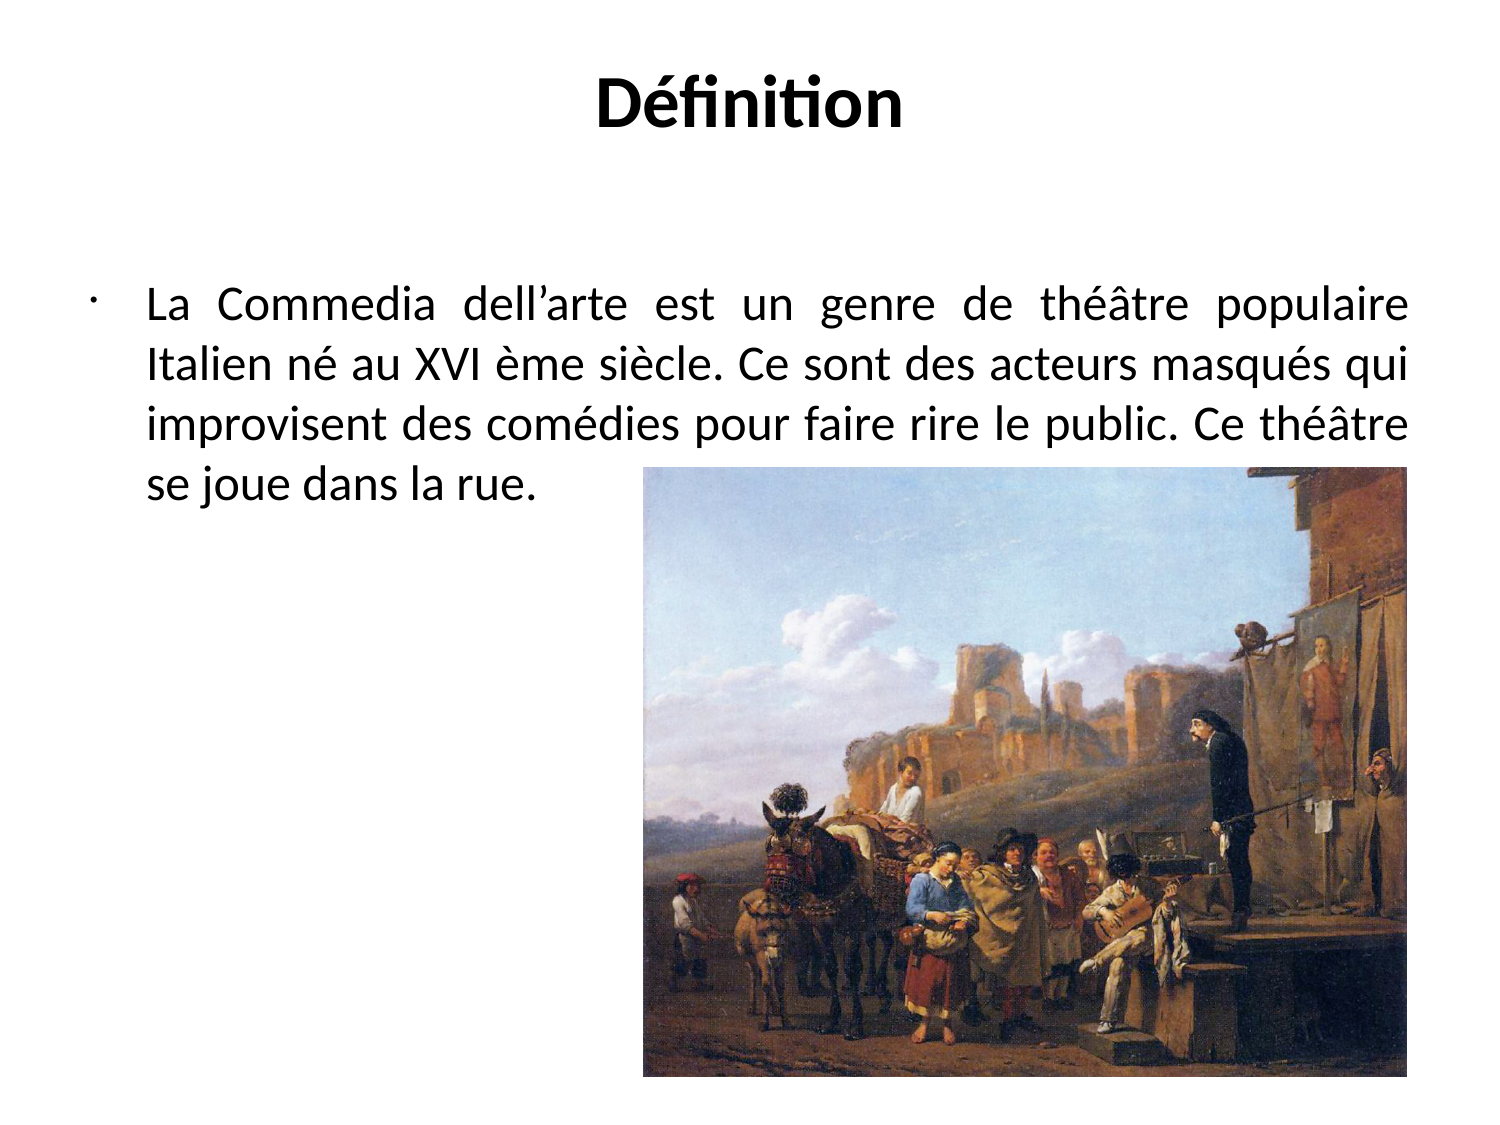

# Définition
La Commedia dell’arte est un genre de théâtre populaire Italien né au XVI ème siècle. Ce sont des acteurs masqués qui improvisent des comédies pour faire rire le public. Ce théâtre se joue dans la rue.